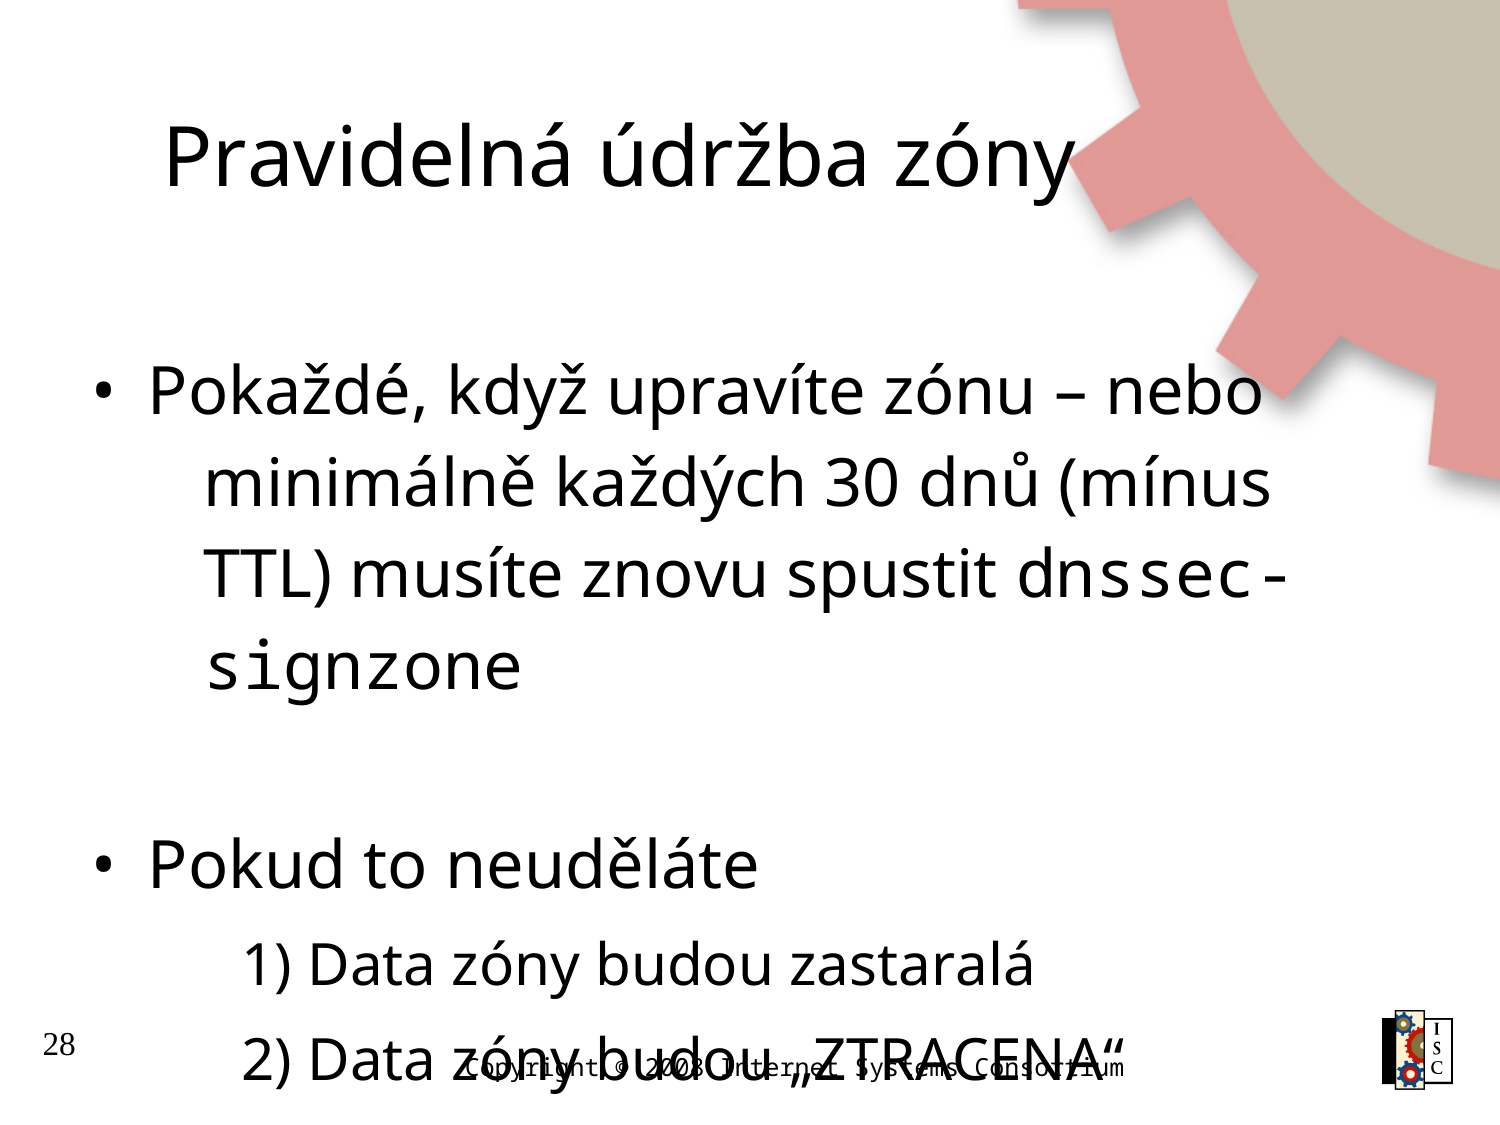

# Pravidelná údržba zóny
Pokaždé, když upravíte zónu – nebo minimálně každých 30 dnů (mínus TTL) musíte znovu spustit dnssec-signzone
Pokud to neuděláte
 Data zóny budou zastaralá
 Data zóny budou „ZTRACENA“